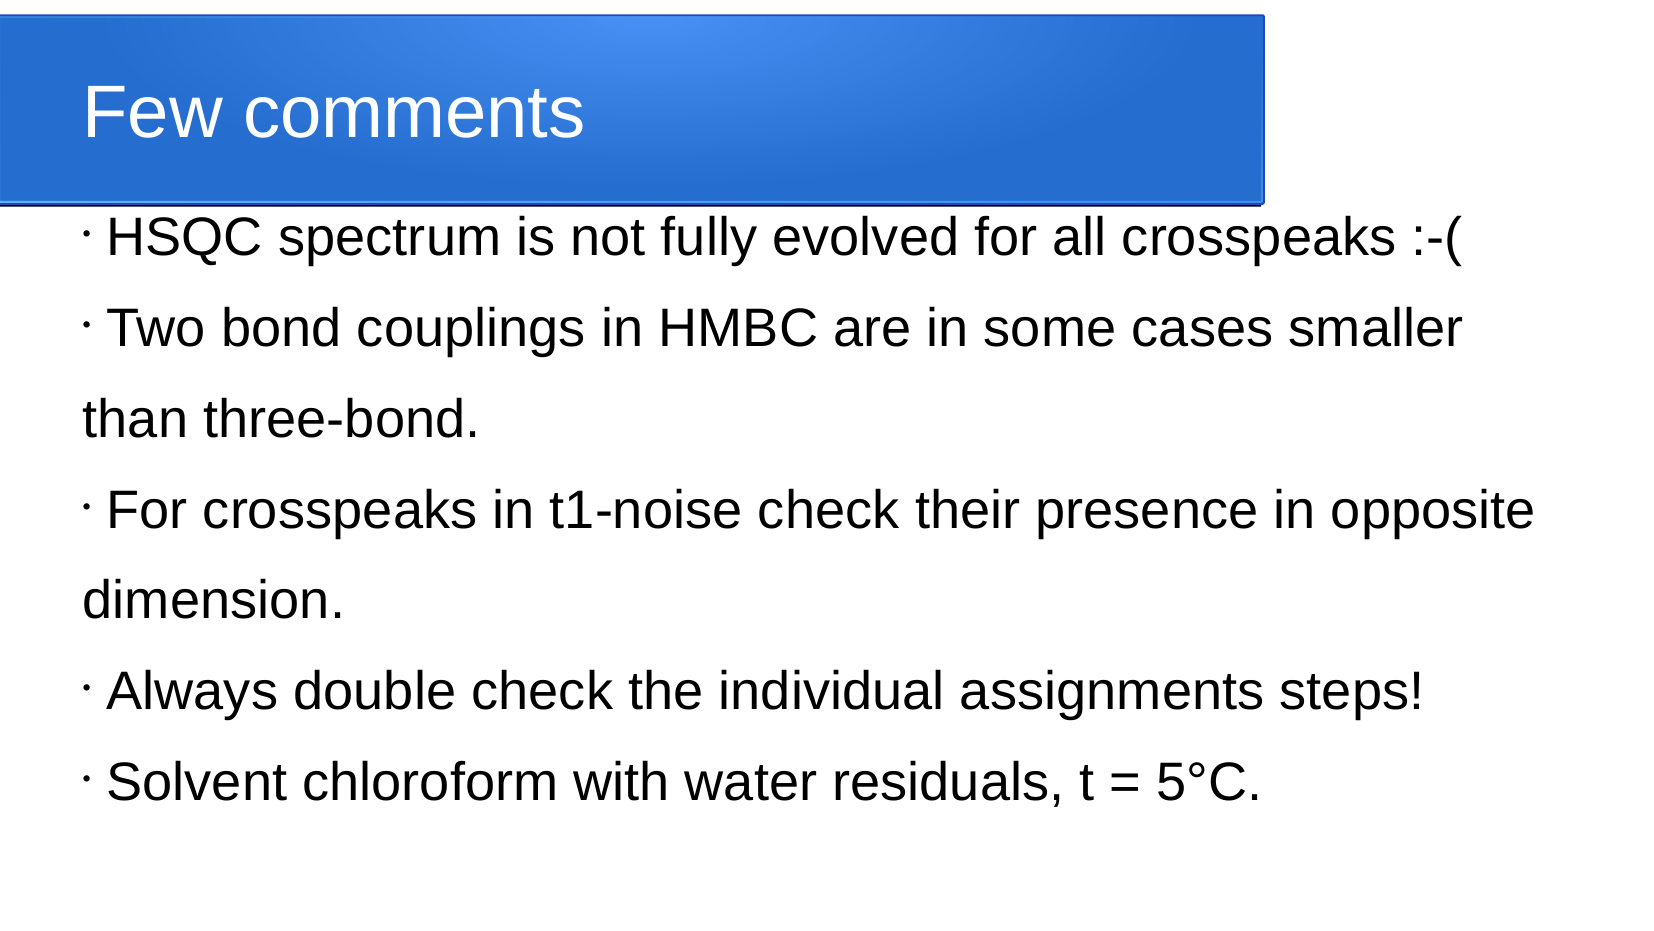

Few comments
# HSQC spectrum is not fully evolved for all crosspeaks :-(
 Two bond couplings in HMBC are in some cases smaller than three-bond.
 For crosspeaks in t1-noise check their presence in opposite dimension.
 Always double check the individual assignments steps!
 Solvent chloroform with water residuals, t = 5°C.